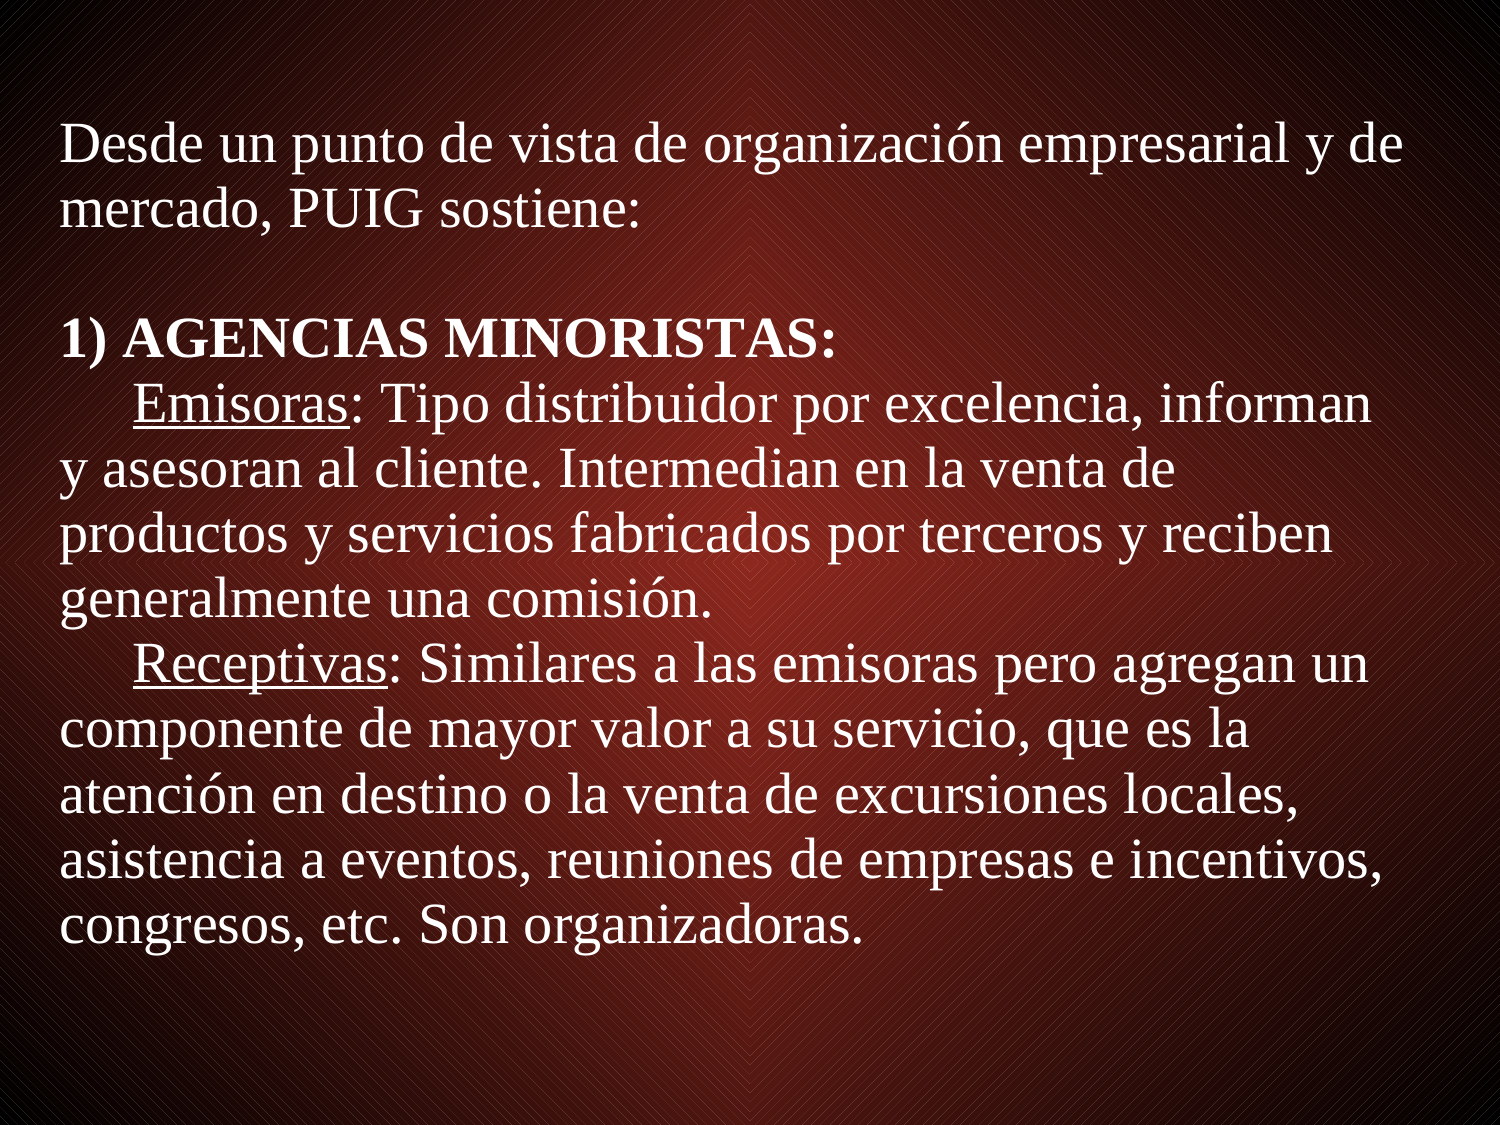

Desde un punto de vista de organización empresarial y de mercado, PUIG sostiene:
1) AGENCIAS MINORISTAS:
	Emisoras: Tipo distribuidor por excelencia, informan y asesoran al cliente. Intermedian en la venta de productos y servicios fabricados por terceros y reciben generalmente una comisión.
	Receptivas: Similares a las emisoras pero agregan un componente de mayor valor a su servicio, que es la atención en destino o la venta de excursiones locales, asistencia a eventos, reuniones de empresas e incentivos, congresos, etc. Son organizadoras.